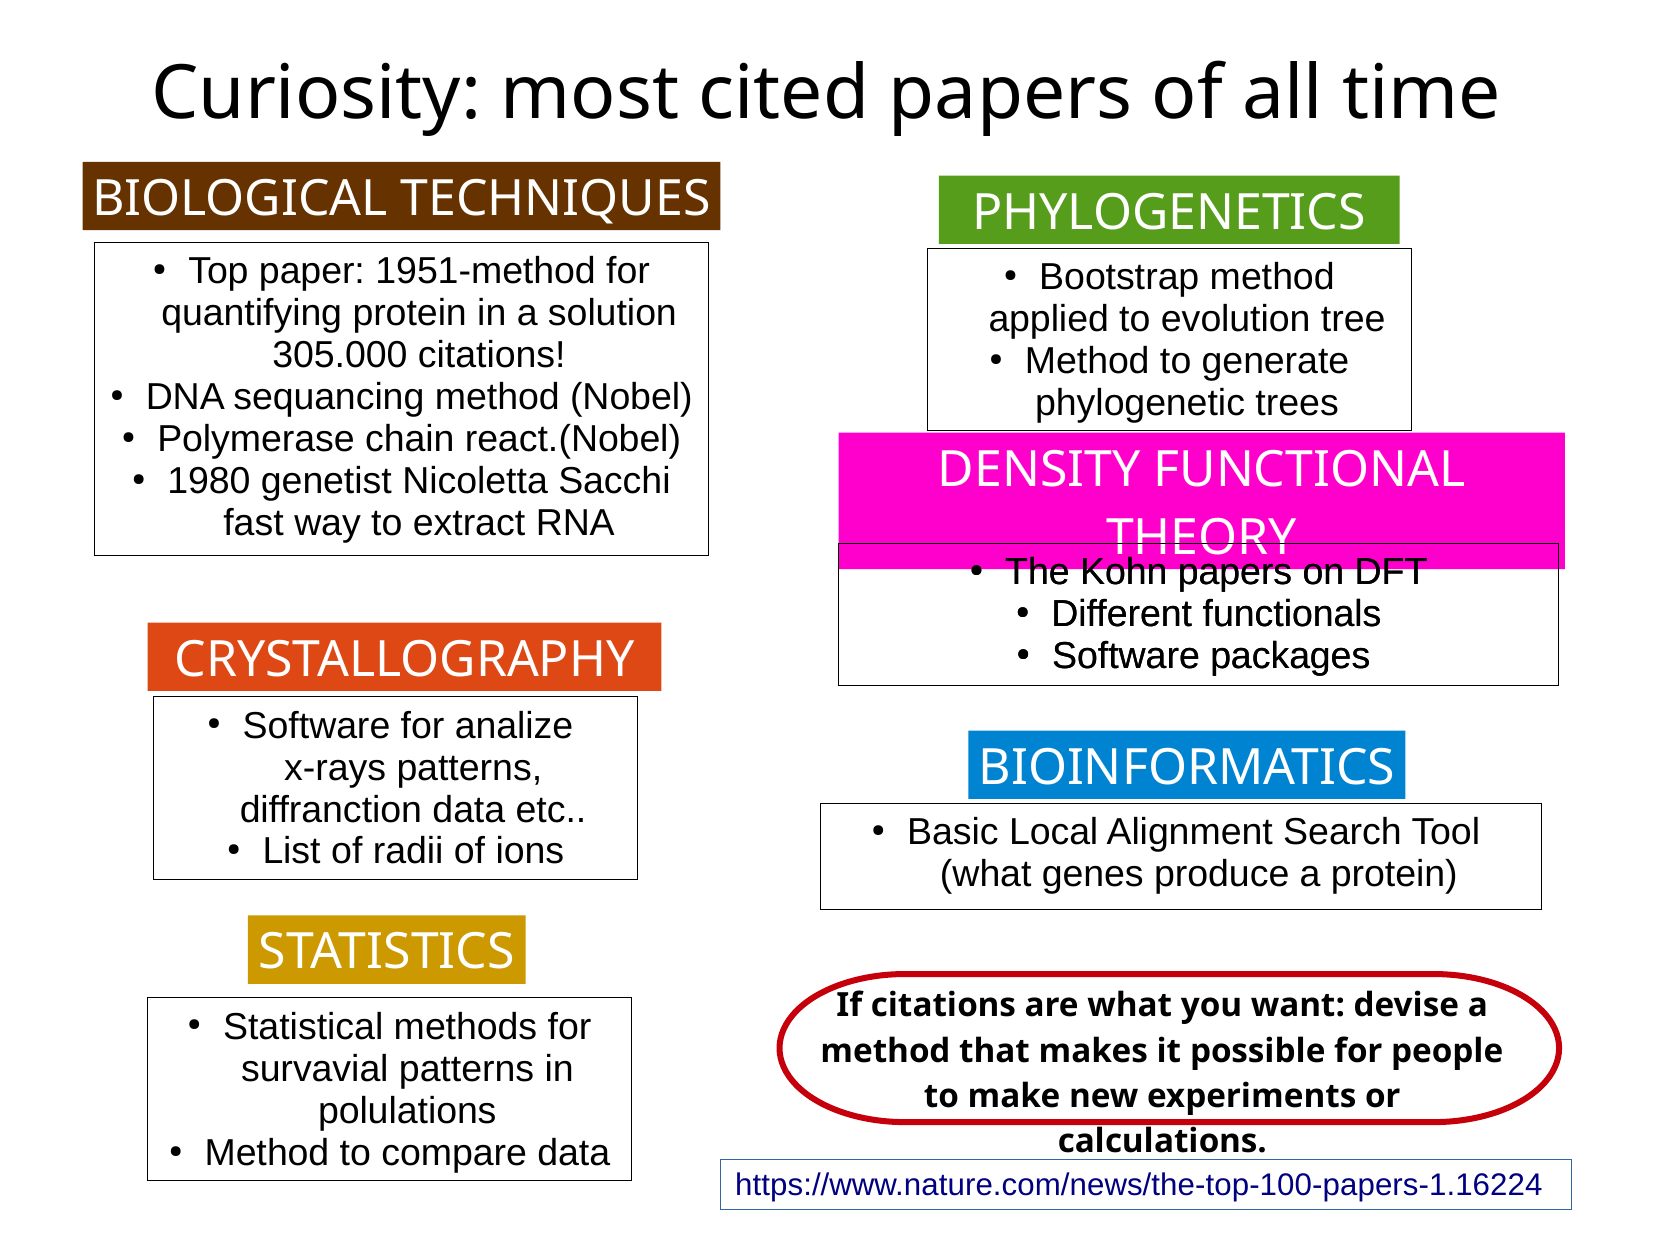

# Curiosity: most cited papers of all time
BIOLOGICAL TECHNIQUES
PHYLOGENETICS
Top paper: 1951-method for quantifying protein in a solution
305.000 citations!
DNA sequancing method (Nobel)
Polymerase chain react.(Nobel)
1980 genetist Nicoletta Sacchi
fast way to extract RNA
Bootstrap method applied to evolution tree
Method to generate phylogenetic trees
DENSITY FUNCTIONAL THEORY
The Kohn papers on DFT
Different functionals
Software packages
The Kohn papers on DFT
Different functionals
Software packages
CRYSTALLOGRAPHY
Software for analize
x-rays patterns, diffranction data etc..
List of radii of ions
BIOINFORMATICS
Basic Local Alignment Search Tool
(what genes produce a protein)
STATISTICS
Statistical methods for survavial patterns in polulations
Method to compare data
If citations are what you want: devise a method that makes it possible for people
to make new experiments or calculations.
https://www.nature.com/news/the-top-100-papers-1.16224